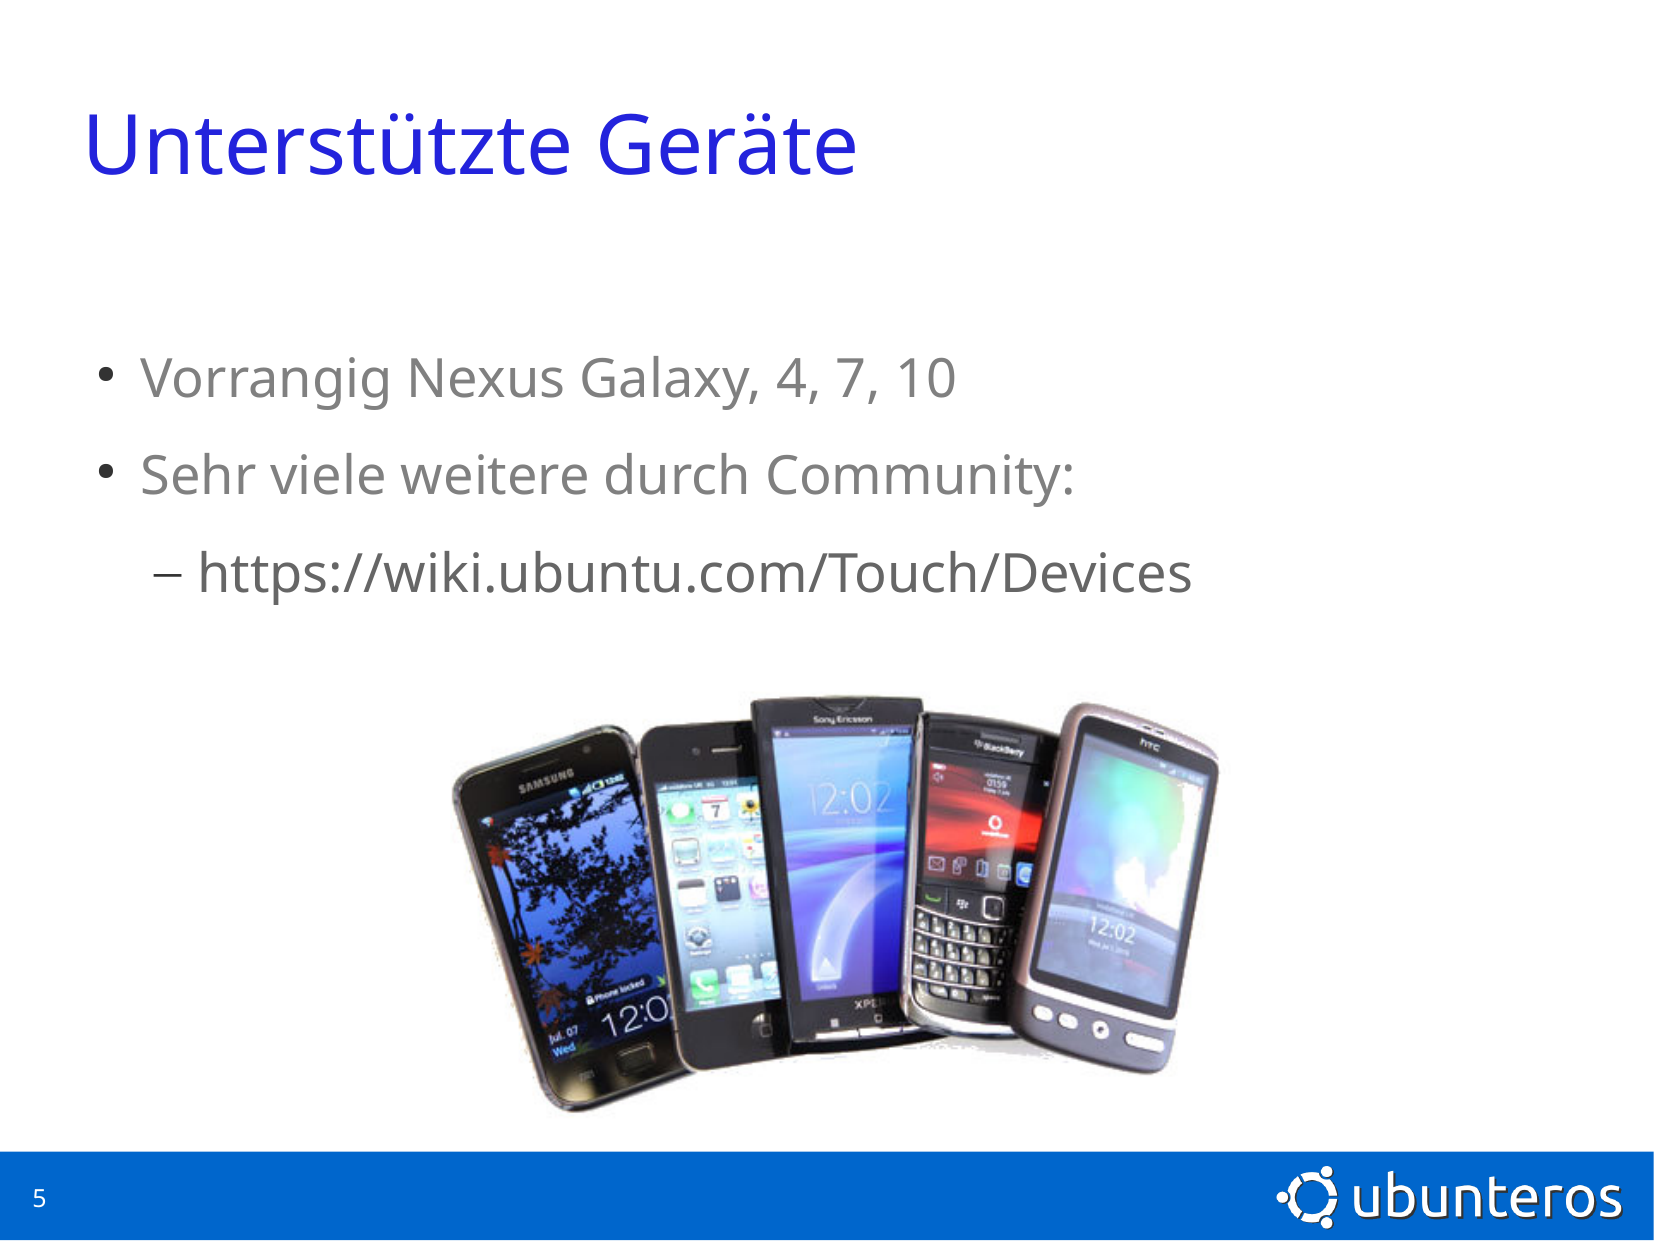

# Unterstützte Geräte
Vorrangig Nexus Galaxy, 4, 7, 10
Sehr viele weitere durch Community:
https://wiki.ubuntu.com/Touch/Devices